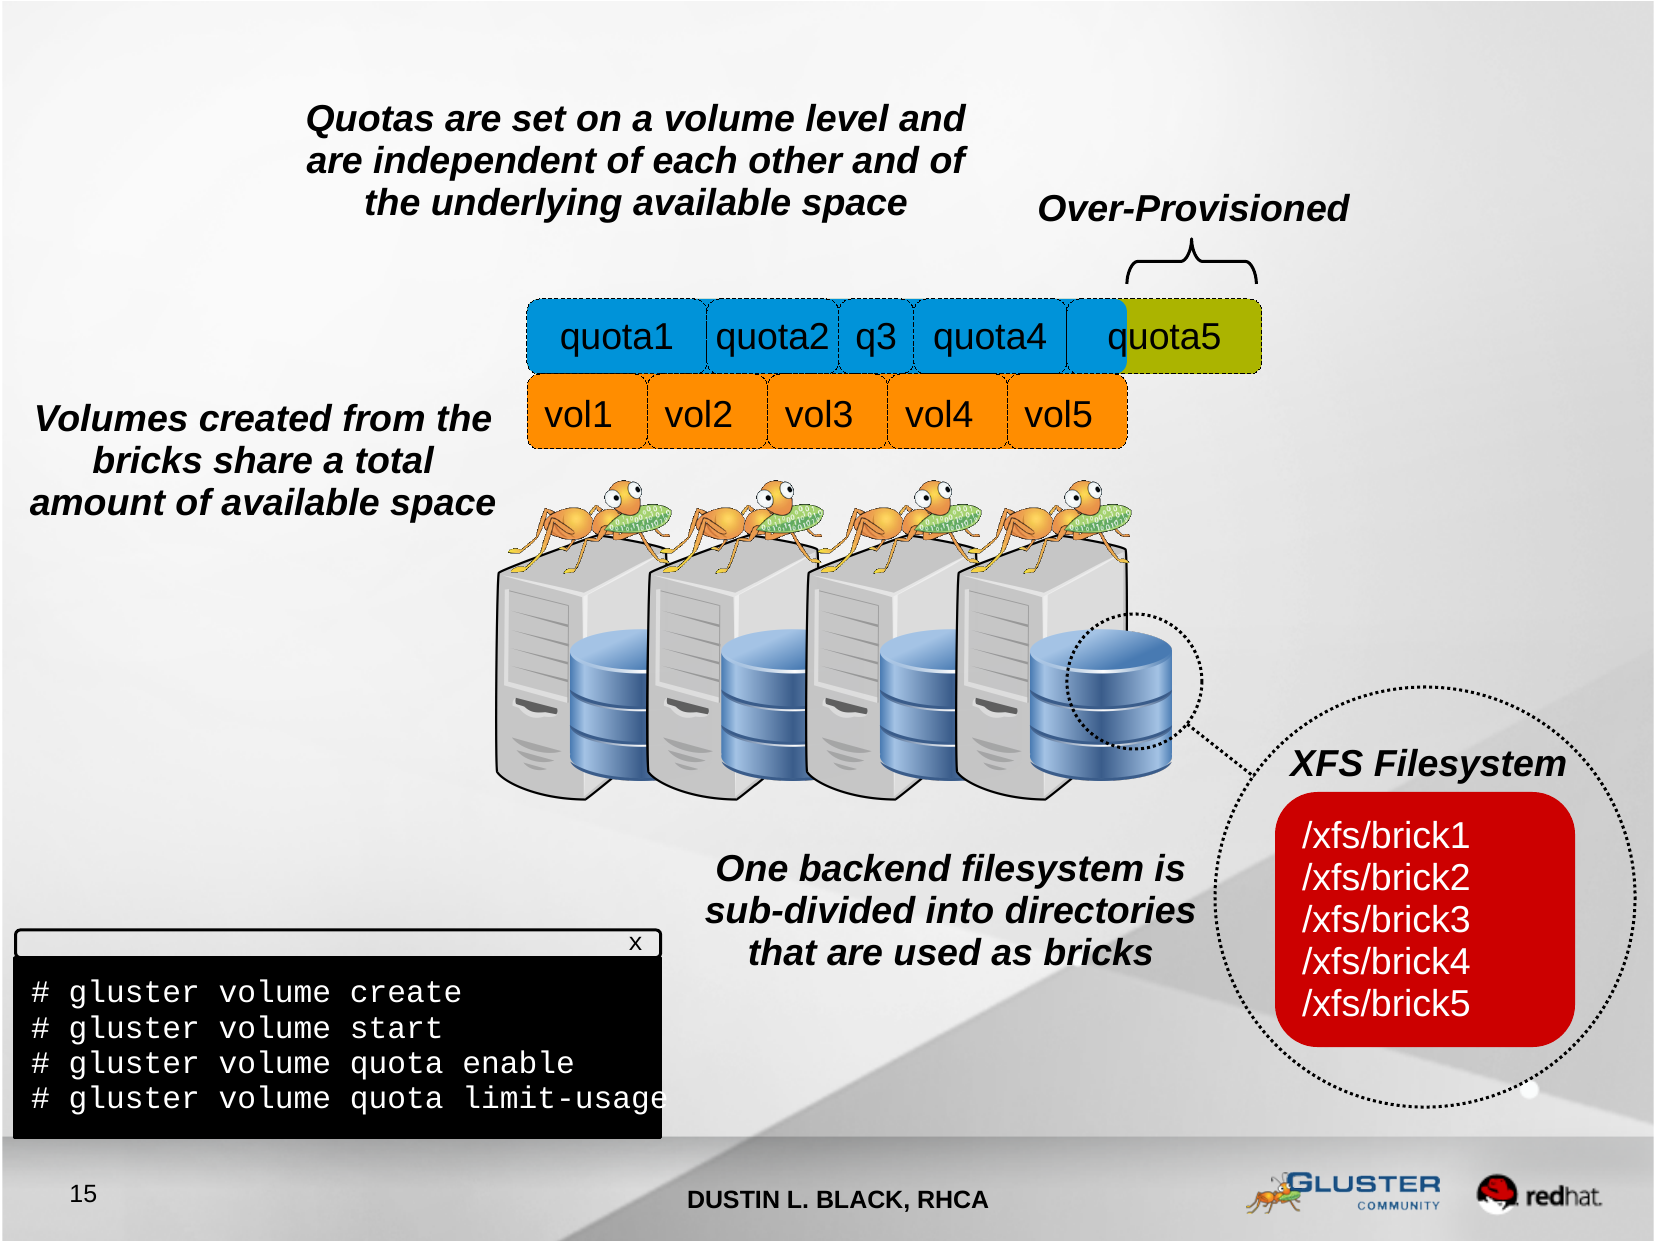

Quotas are set on a volume level and are independent of each other and of the underlying available space
Over-Provisioned
quota1
quota2
q3
quota4
quota5
vol1
vol2
vol3
vol4
vol5
Volumes created from the bricks share a total amount of available space
XFS Filesystem
/xfs/brick1
/xfs/brick2
/xfs/brick3
/xfs/brick4
/xfs/brick5
One backend filesystem is sub-divided into directories that are used as bricks
x
# gluster volume create
# gluster volume start
# gluster volume quota enable
# gluster volume quota limit-usage